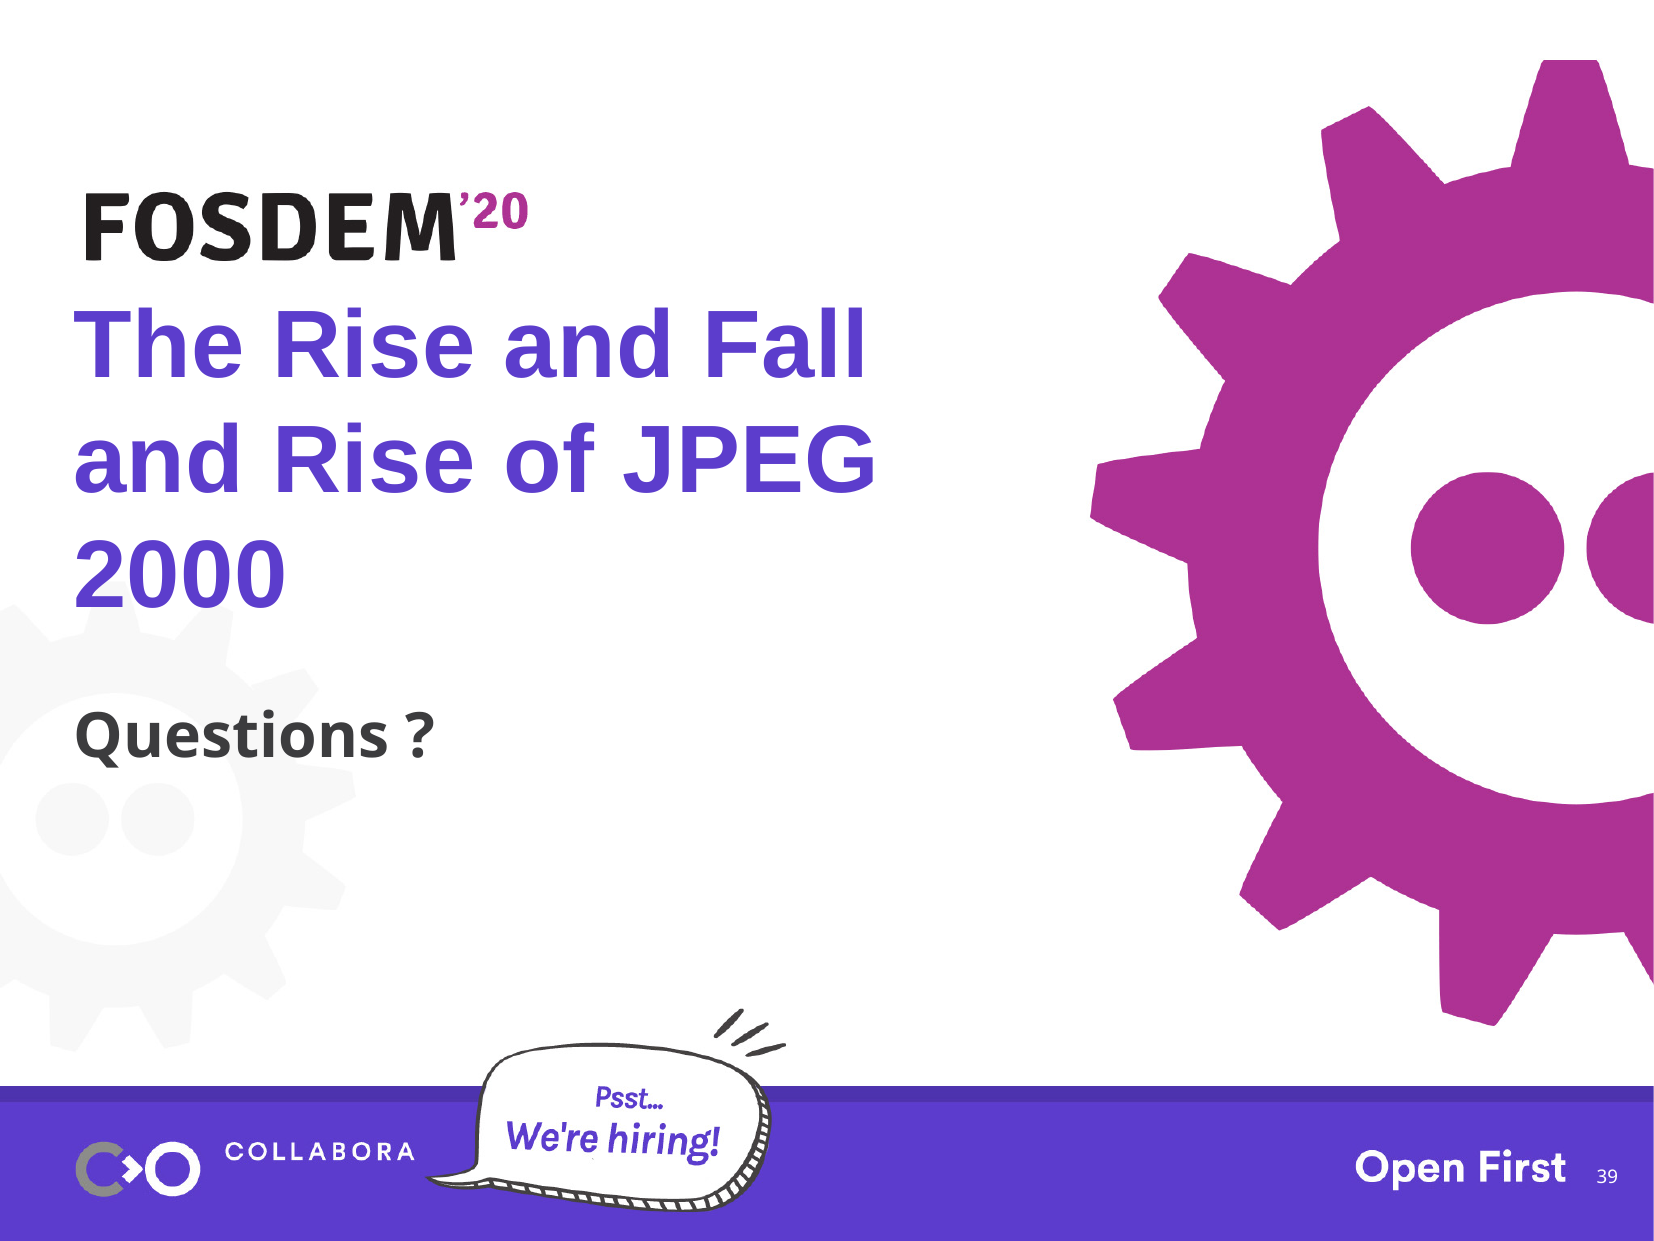

# The Rise and Fall and Rise of JPEG 2000
Questions ?